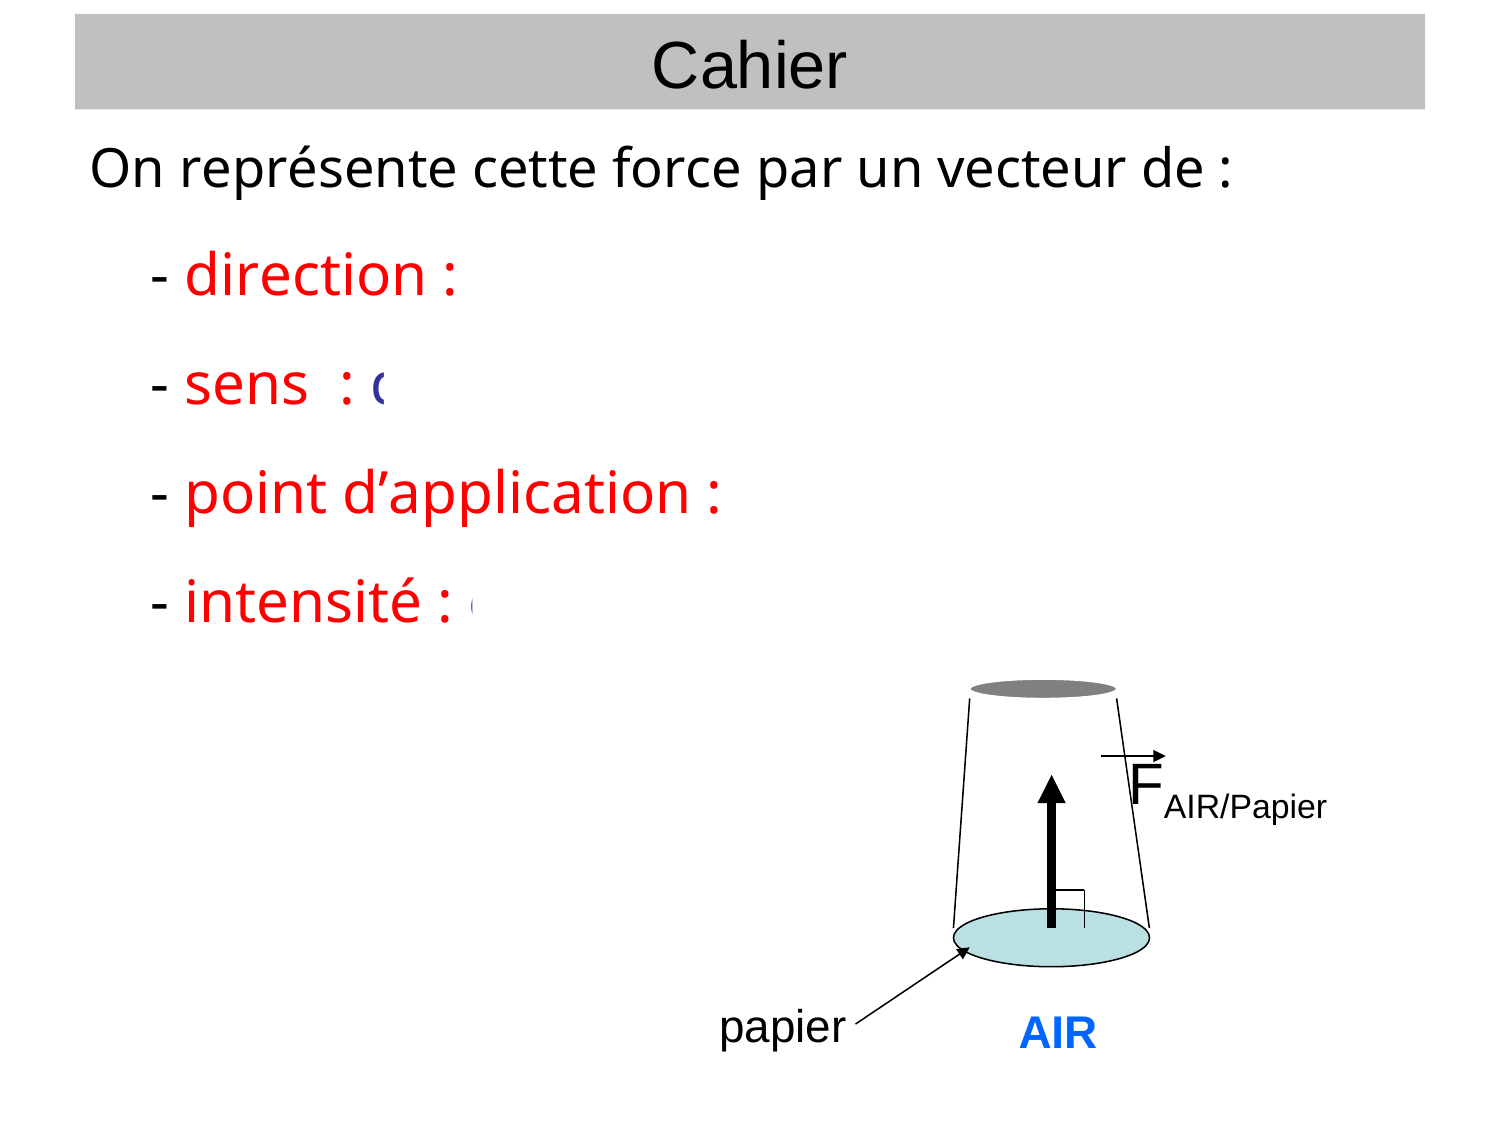

# Cahier
On représente cette force par un vecteur de :
 - direction : perpendiculaire à la surface
 - sens : du corps agissant vers la surface
 - point d’application : au centre de la surface
 - intensité : en newton N
FAIR/Papier
 papier
AIR